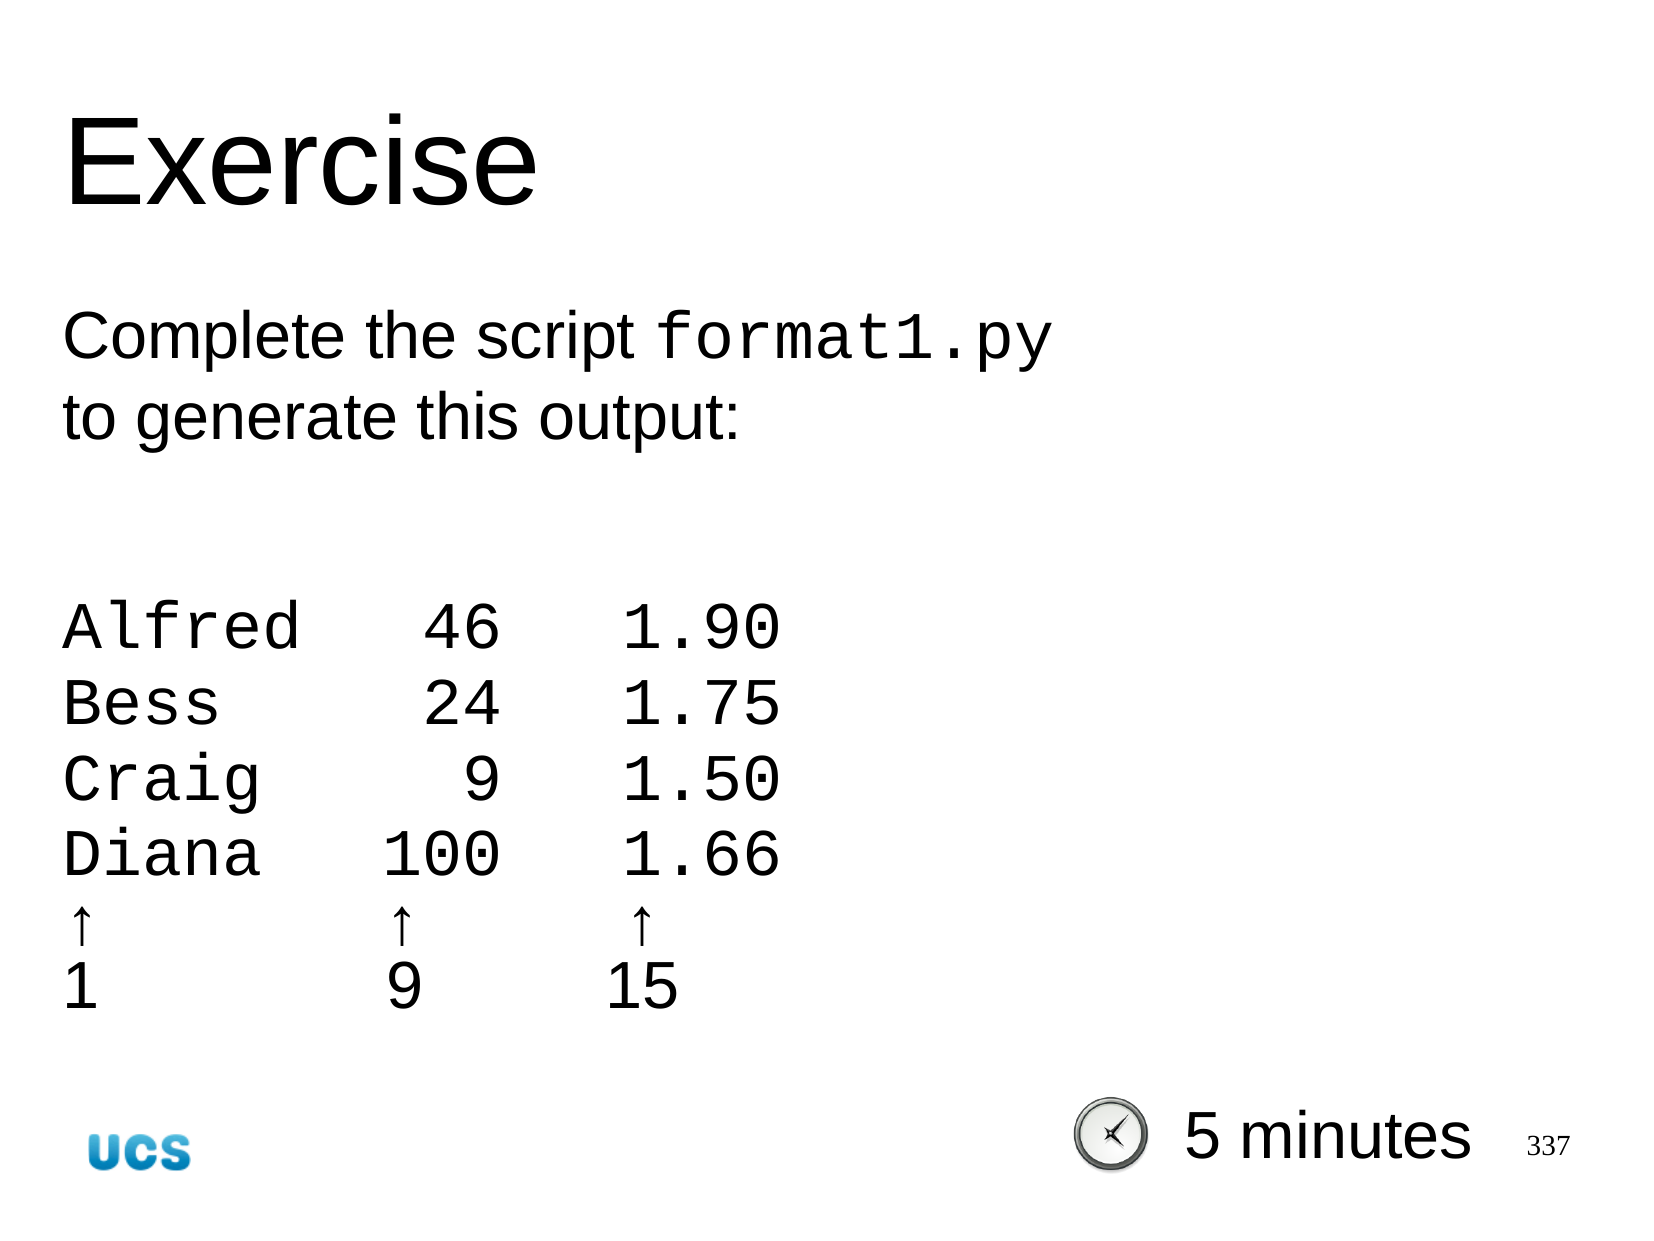

Exercise
Complete the script format1.py
to generate this output:
Alfred 46 1.90
Bess 24 1.75
Craig 9 1.50
Diana 100 1.66
↑ ↑ ↑
1
9
15
5 minutes
337